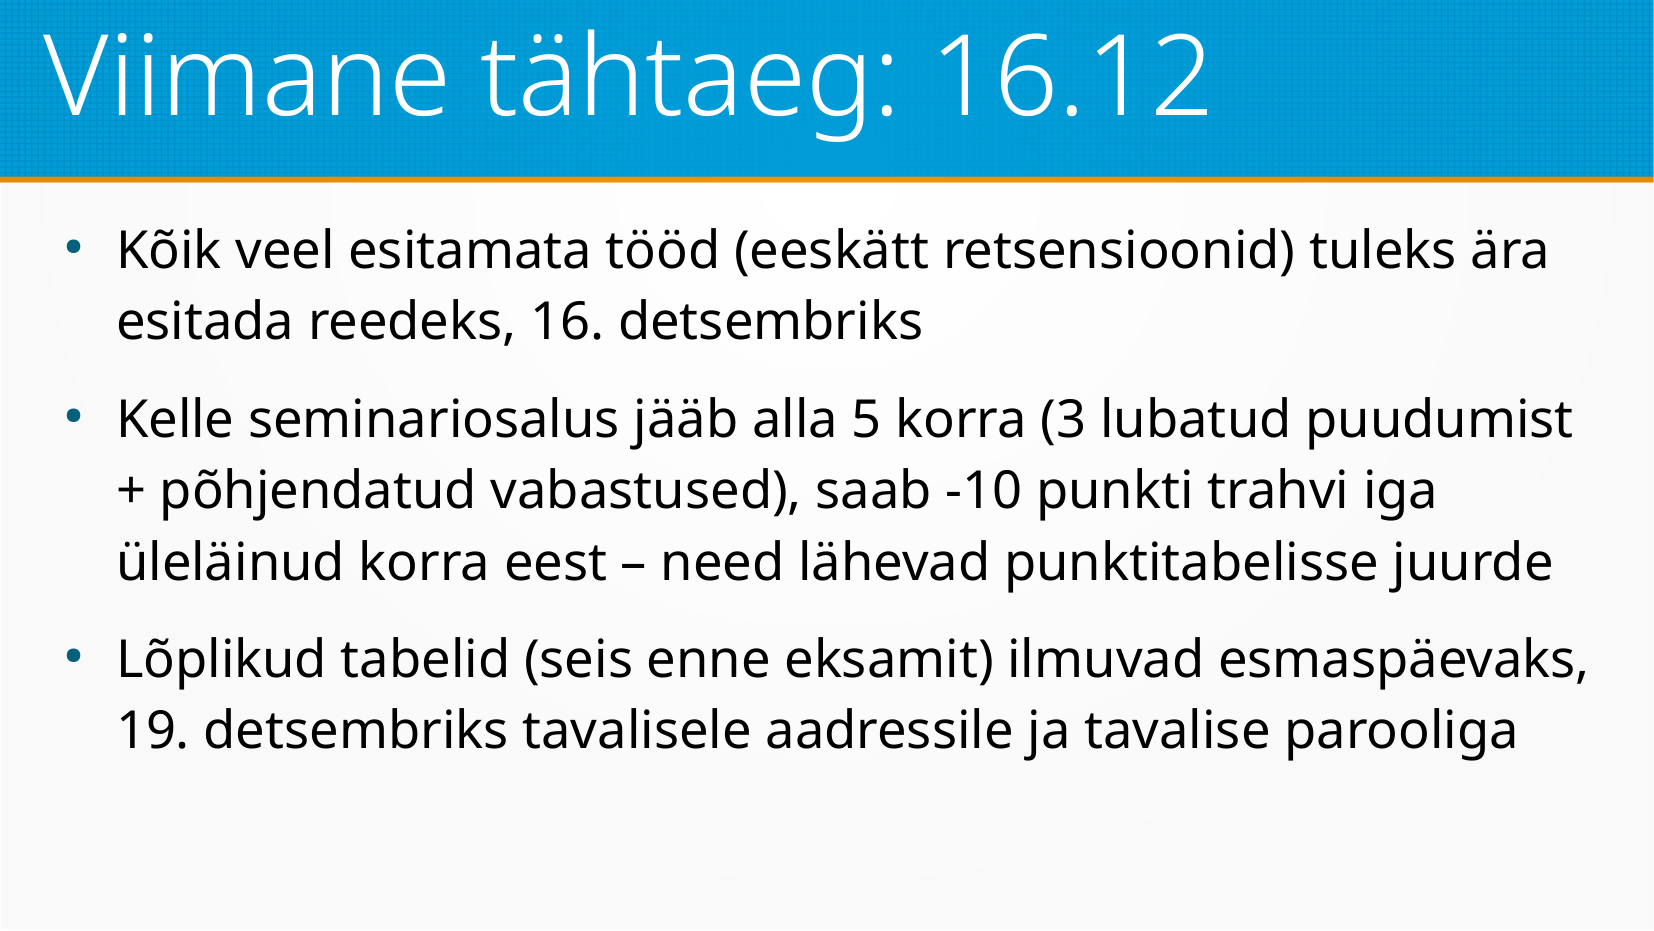

# Viimane tähtaeg: 16.12
Kõik veel esitamata tööd (eeskätt retsensioonid) tuleks ära esitada reedeks, 16. detsembriks
Kelle seminariosalus jääb alla 5 korra (3 lubatud puudumist + põhjendatud vabastused), saab -10 punkti trahvi iga üleläinud korra eest – need lähevad punktitabelisse juurde
Lõplikud tabelid (seis enne eksamit) ilmuvad esmaspäevaks, 19. detsembriks tavalisele aadressile ja tavalise parooliga